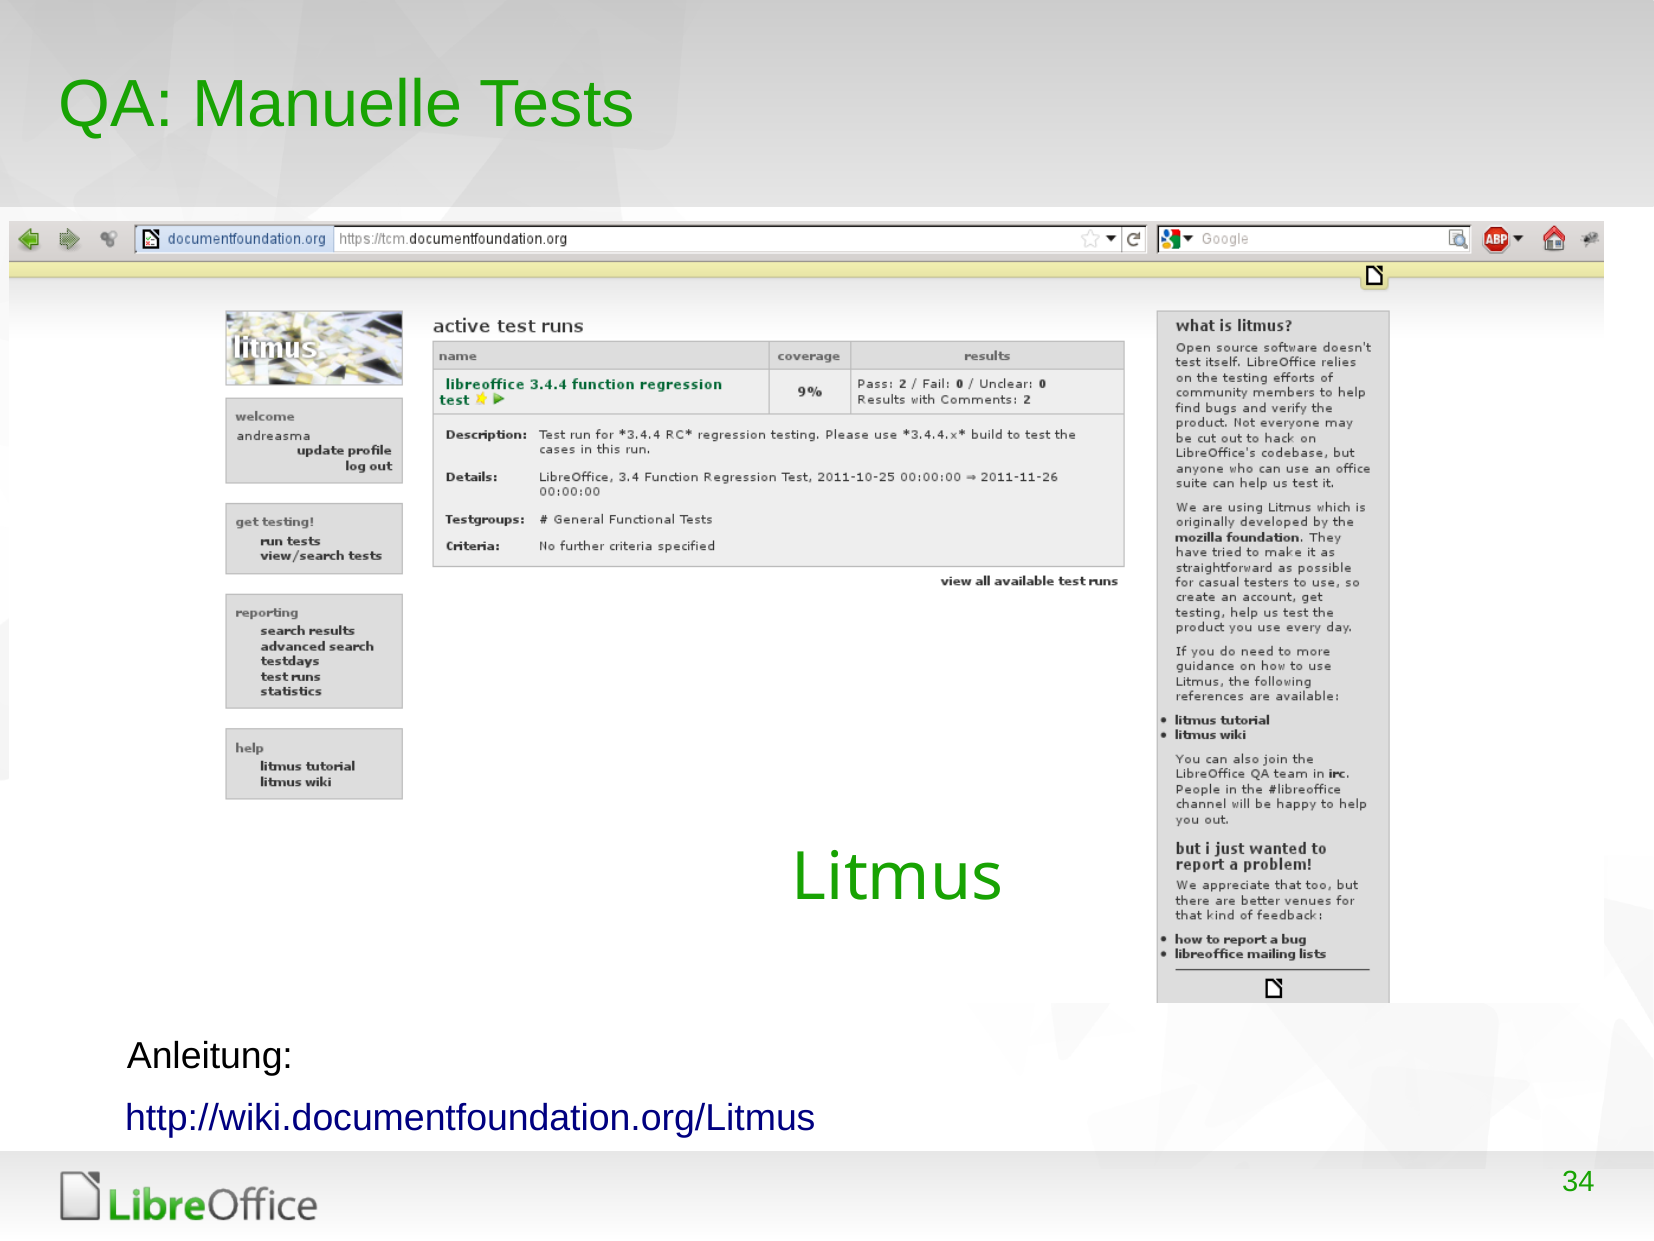

# QA: Manuelle Tests
Litmus
Anleitung:
http://wiki.documentfoundation.org/Litmus
34